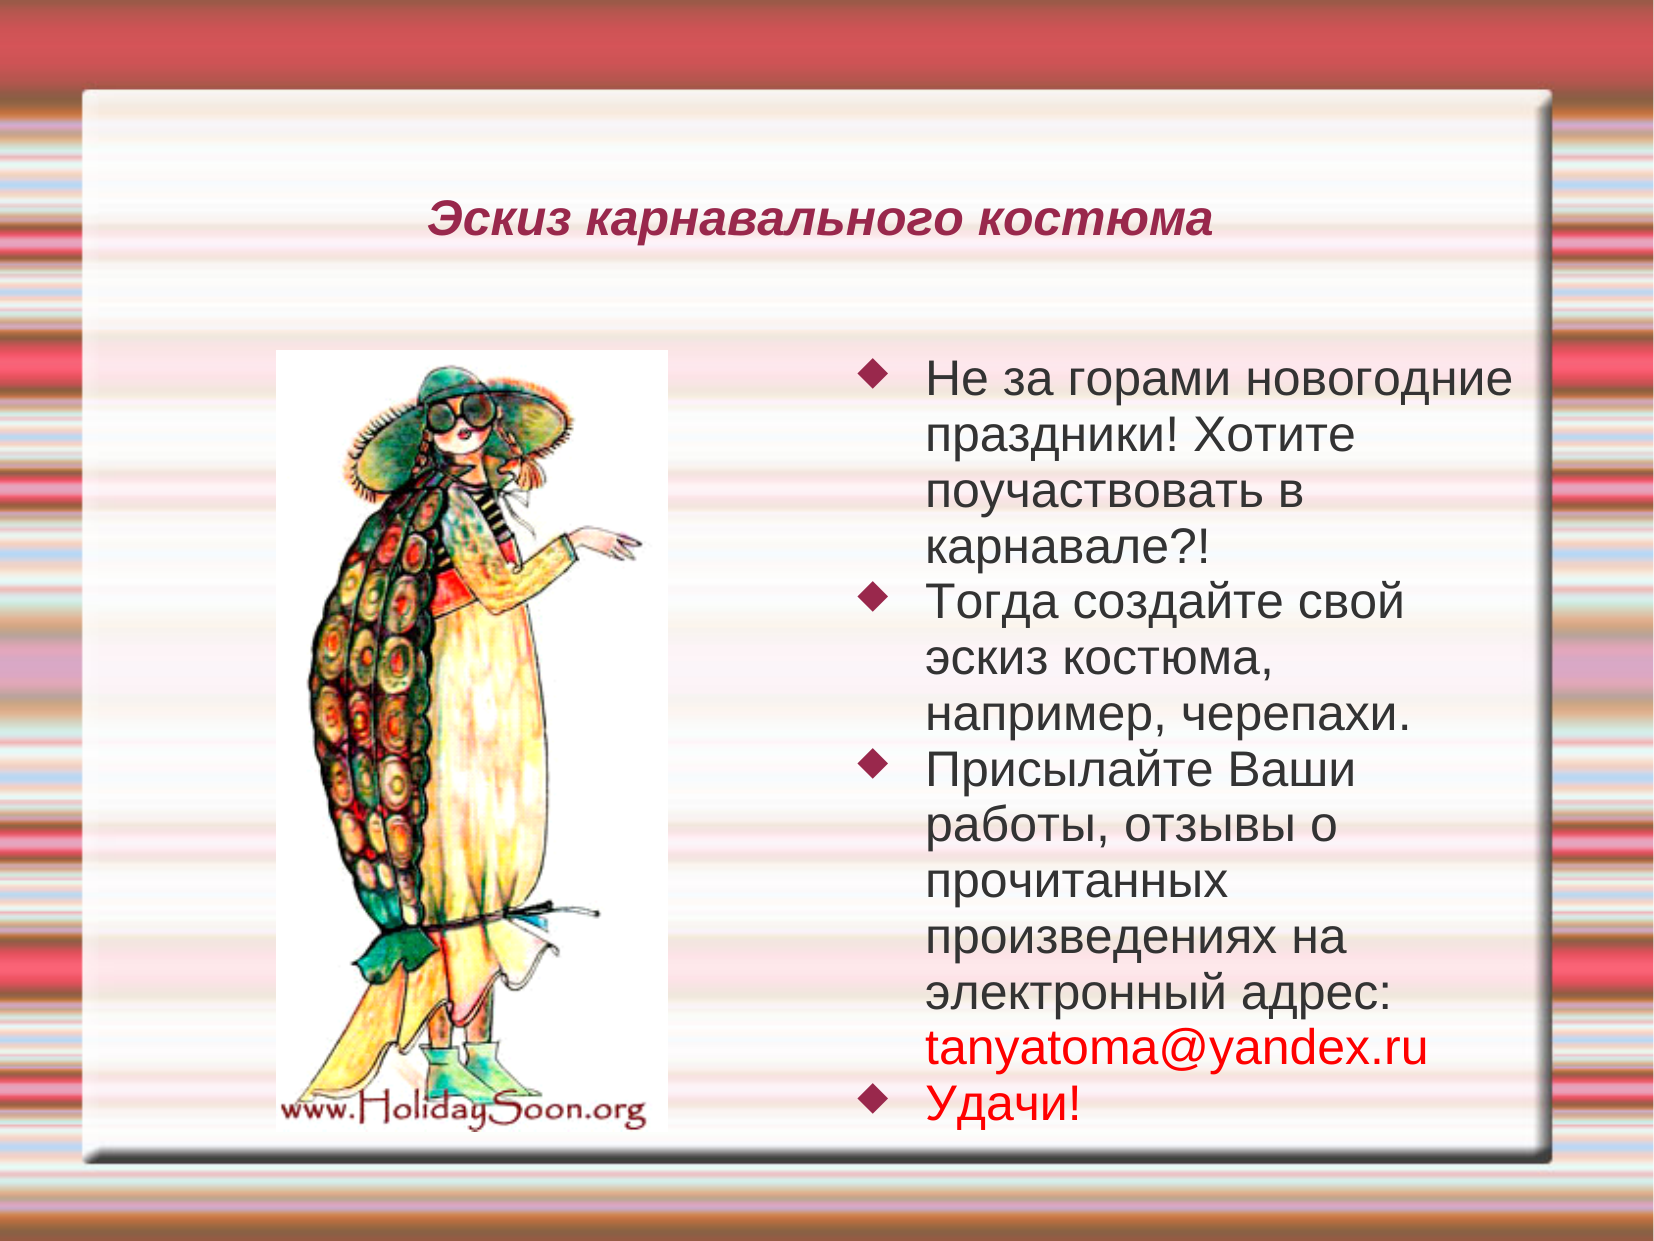

# Эскиз карнавального костюма
Не за горами новогодние праздники! Хотите поучаствовать в карнавале?!
Тогда создайте свой эскиз костюма, например, черепахи.
Присылайте Ваши работы, отзывы о прочитанных произведениях на электронный адрес: tanyatoma@yandex.ru
Удачи!